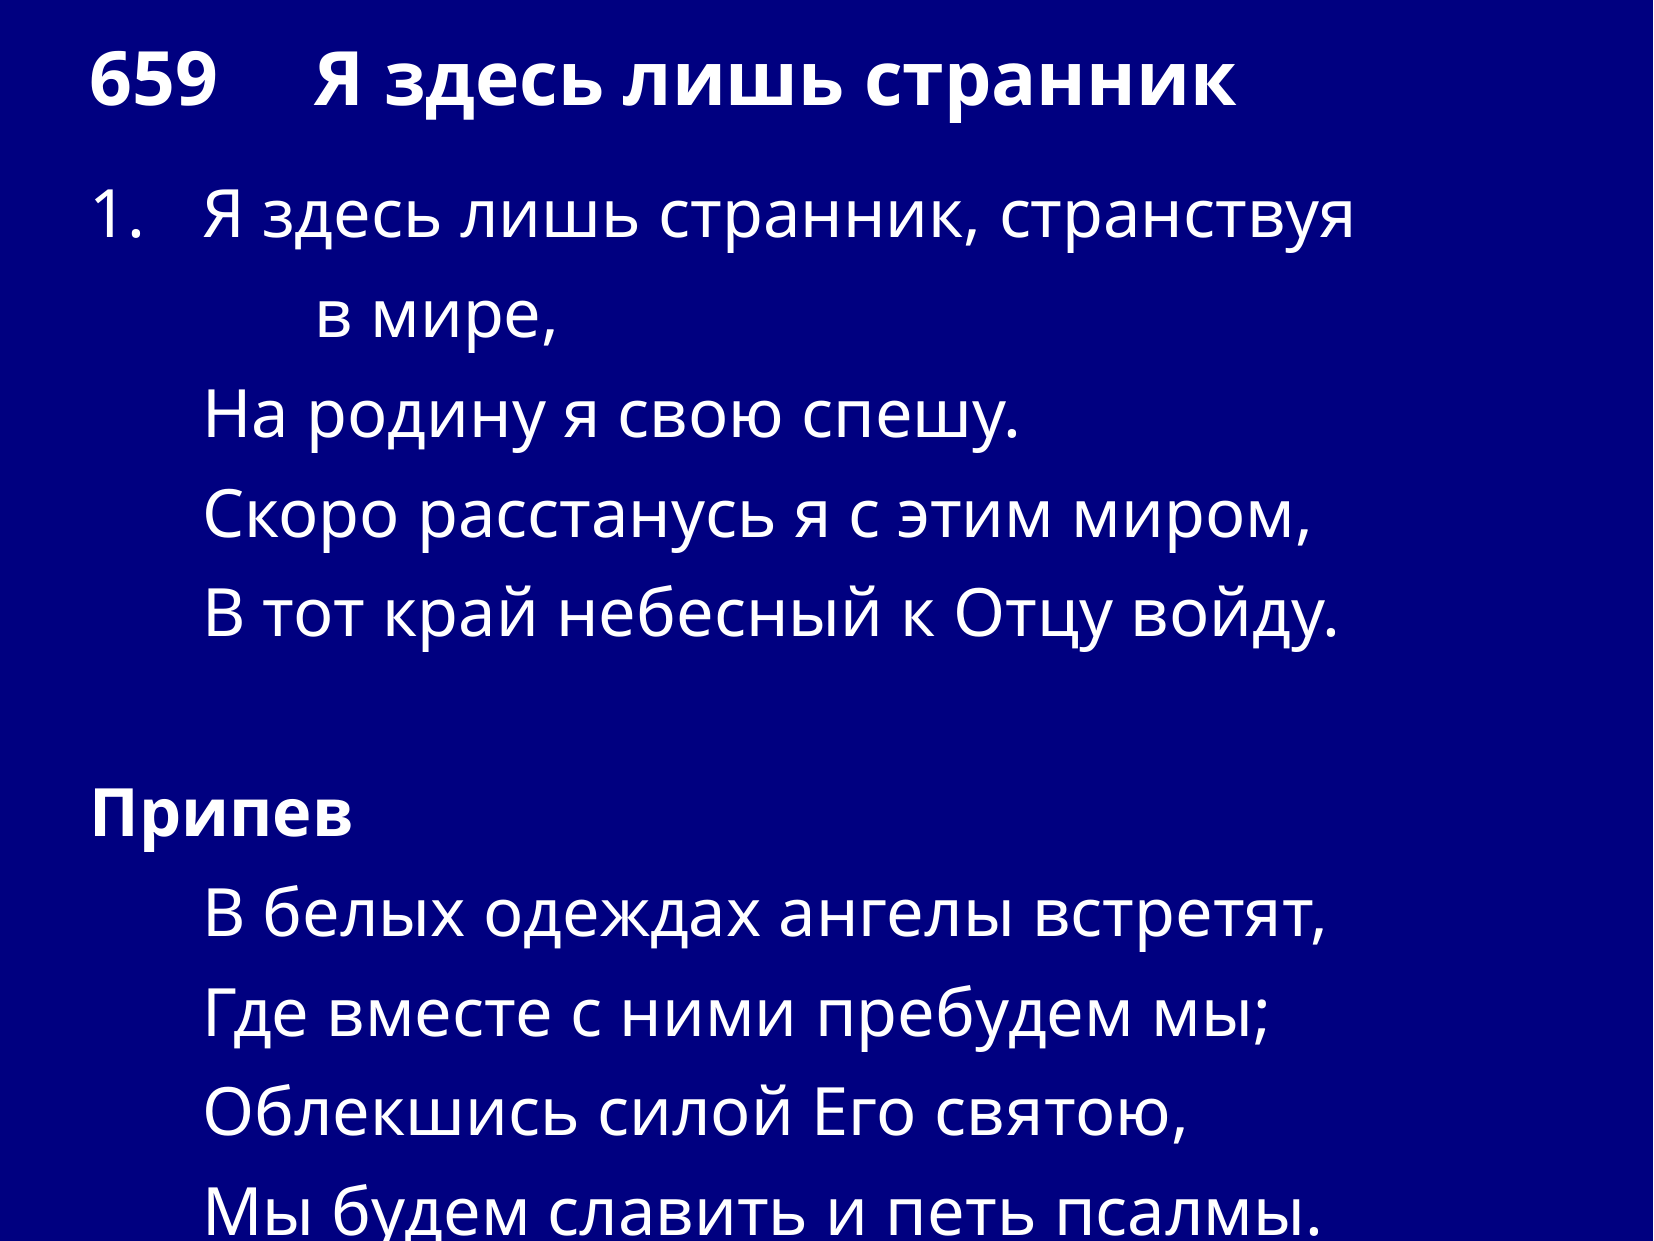

659	Я здесь лишь странник
1.	Я здесь лишь странник, странствуя
		в мире,
	На родину я свою спешу.
	Скоро расстанусь я с этим миром,
	В тот край небесный к Отцу войду.
Припев
	В белых одеждах ангелы встретят,
	Где вместе с ними пребудем мы;
	Облекшись силой Его святою,
	Мы будем славить и петь псалмы.